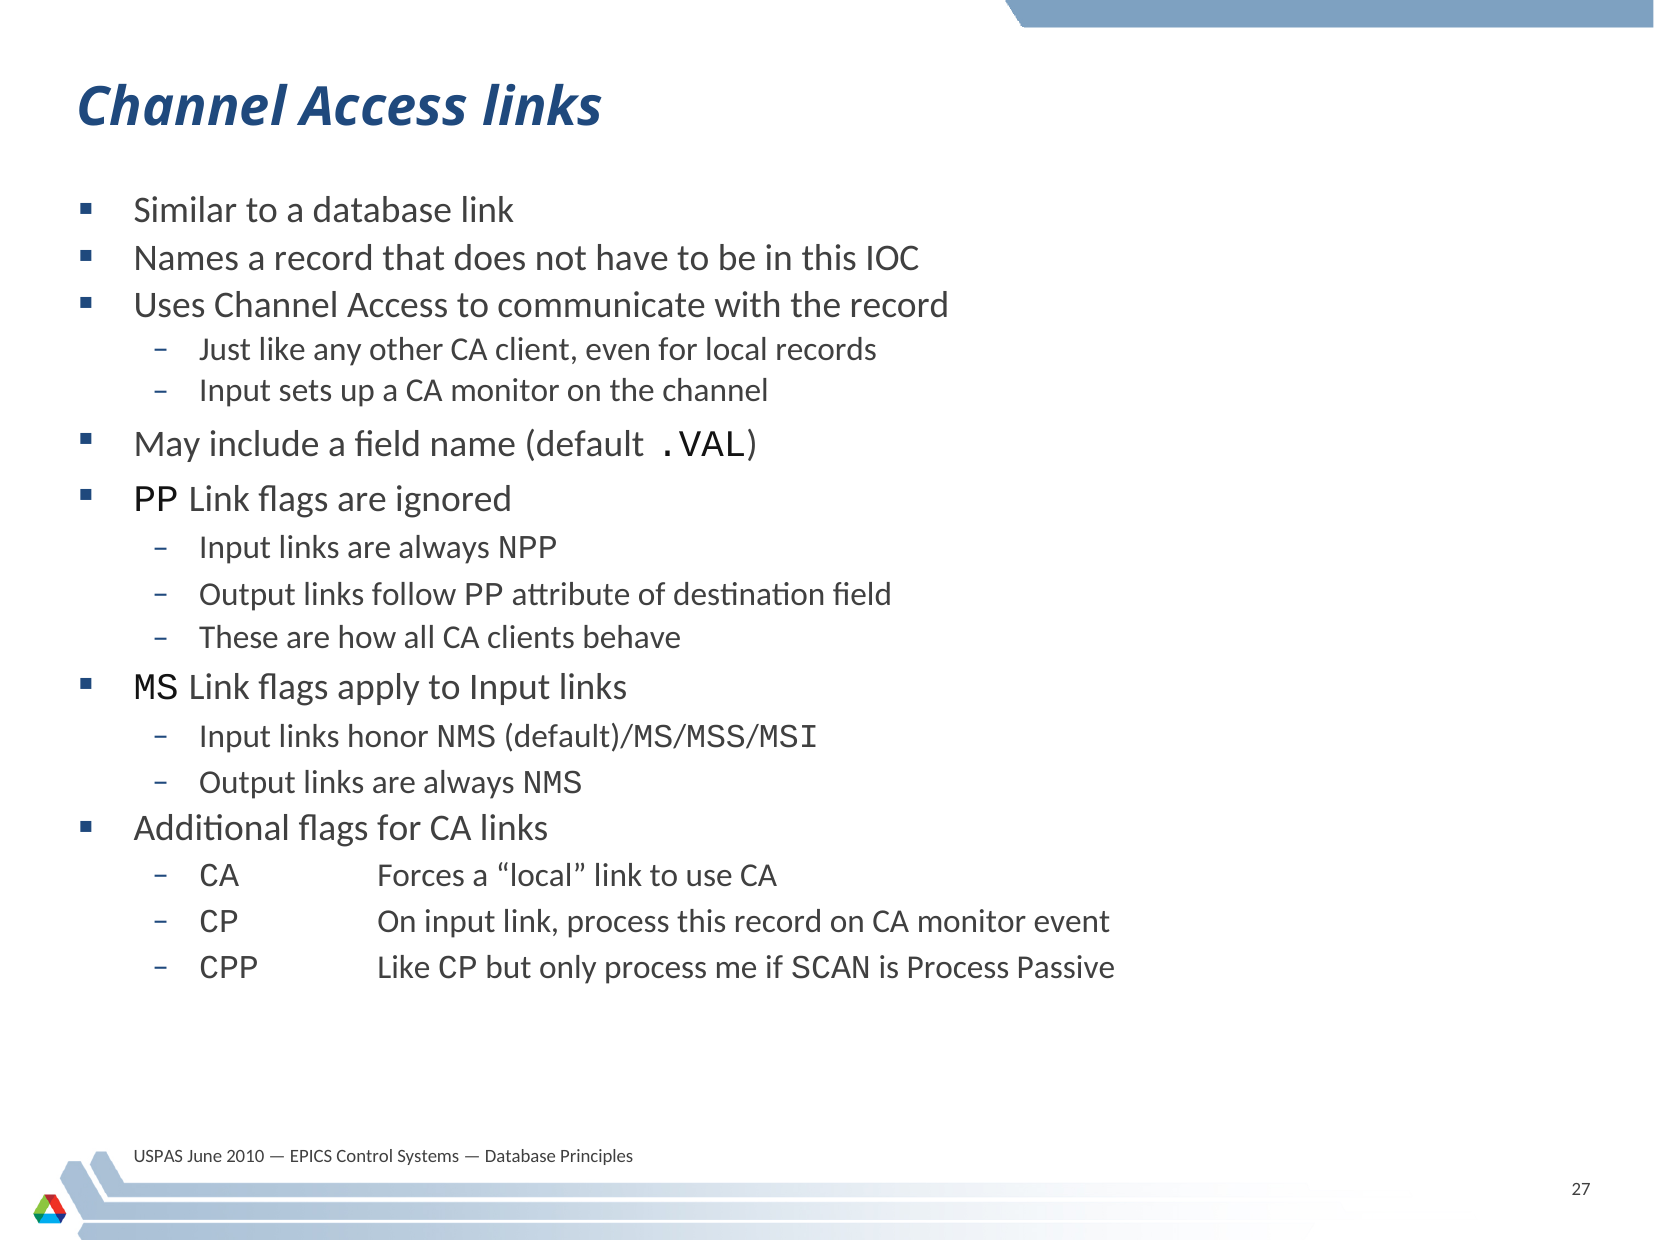

# Channel Access links
Similar to a database link
Names a record that does not have to be in this IOC
Uses Channel Access to communicate with the record
Just like any other CA client, even for local records
Input sets up a CA monitor on the channel
May include a field name (default .VAL)
PP Link flags are ignored
Input links are always NPP
Output links follow PP attribute of destination field
These are how all CA clients behave
MS Link flags apply to Input links
Input links honor NMS (default)/MS/MSS/MSI
Output links are always NMS
Additional flags for CA links
CA 	Forces a “local” link to use CA
CP 	On input link, process this record on CA monitor event
CPP	Like CP but only process me if SCAN is Process Passive
USPAS June 2010 — EPICS Control Systems — Database Principles
27